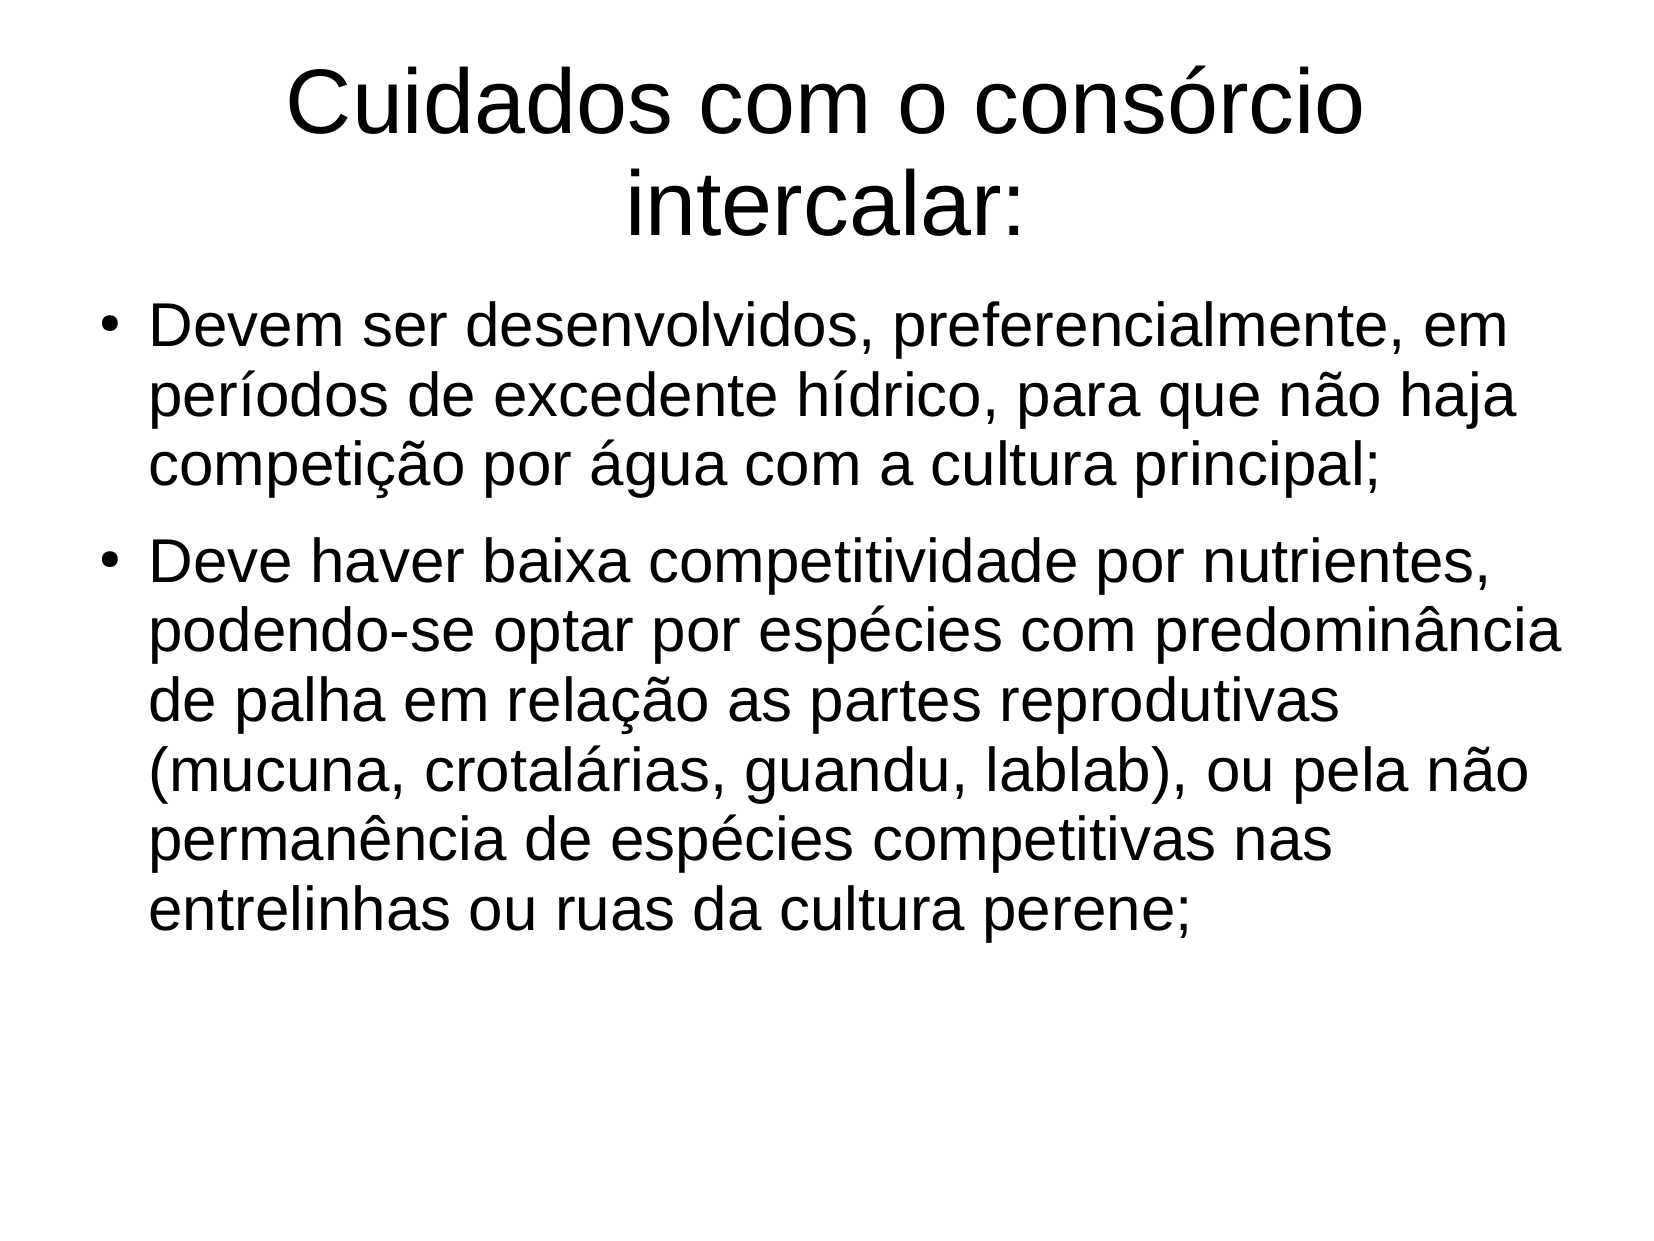

# Cuidados com o consórcio intercalar:
Devem ser desenvolvidos, preferencialmente, em períodos de excedente hídrico, para que não haja competição por água com a cultura principal;
Deve haver baixa competitividade por nutrientes, podendo-se optar por espécies com predominância de palha em relação as partes reprodutivas (mucuna, crotalárias, guandu, lablab), ou pela não permanência de espécies competitivas nas entrelinhas ou ruas da cultura perene;